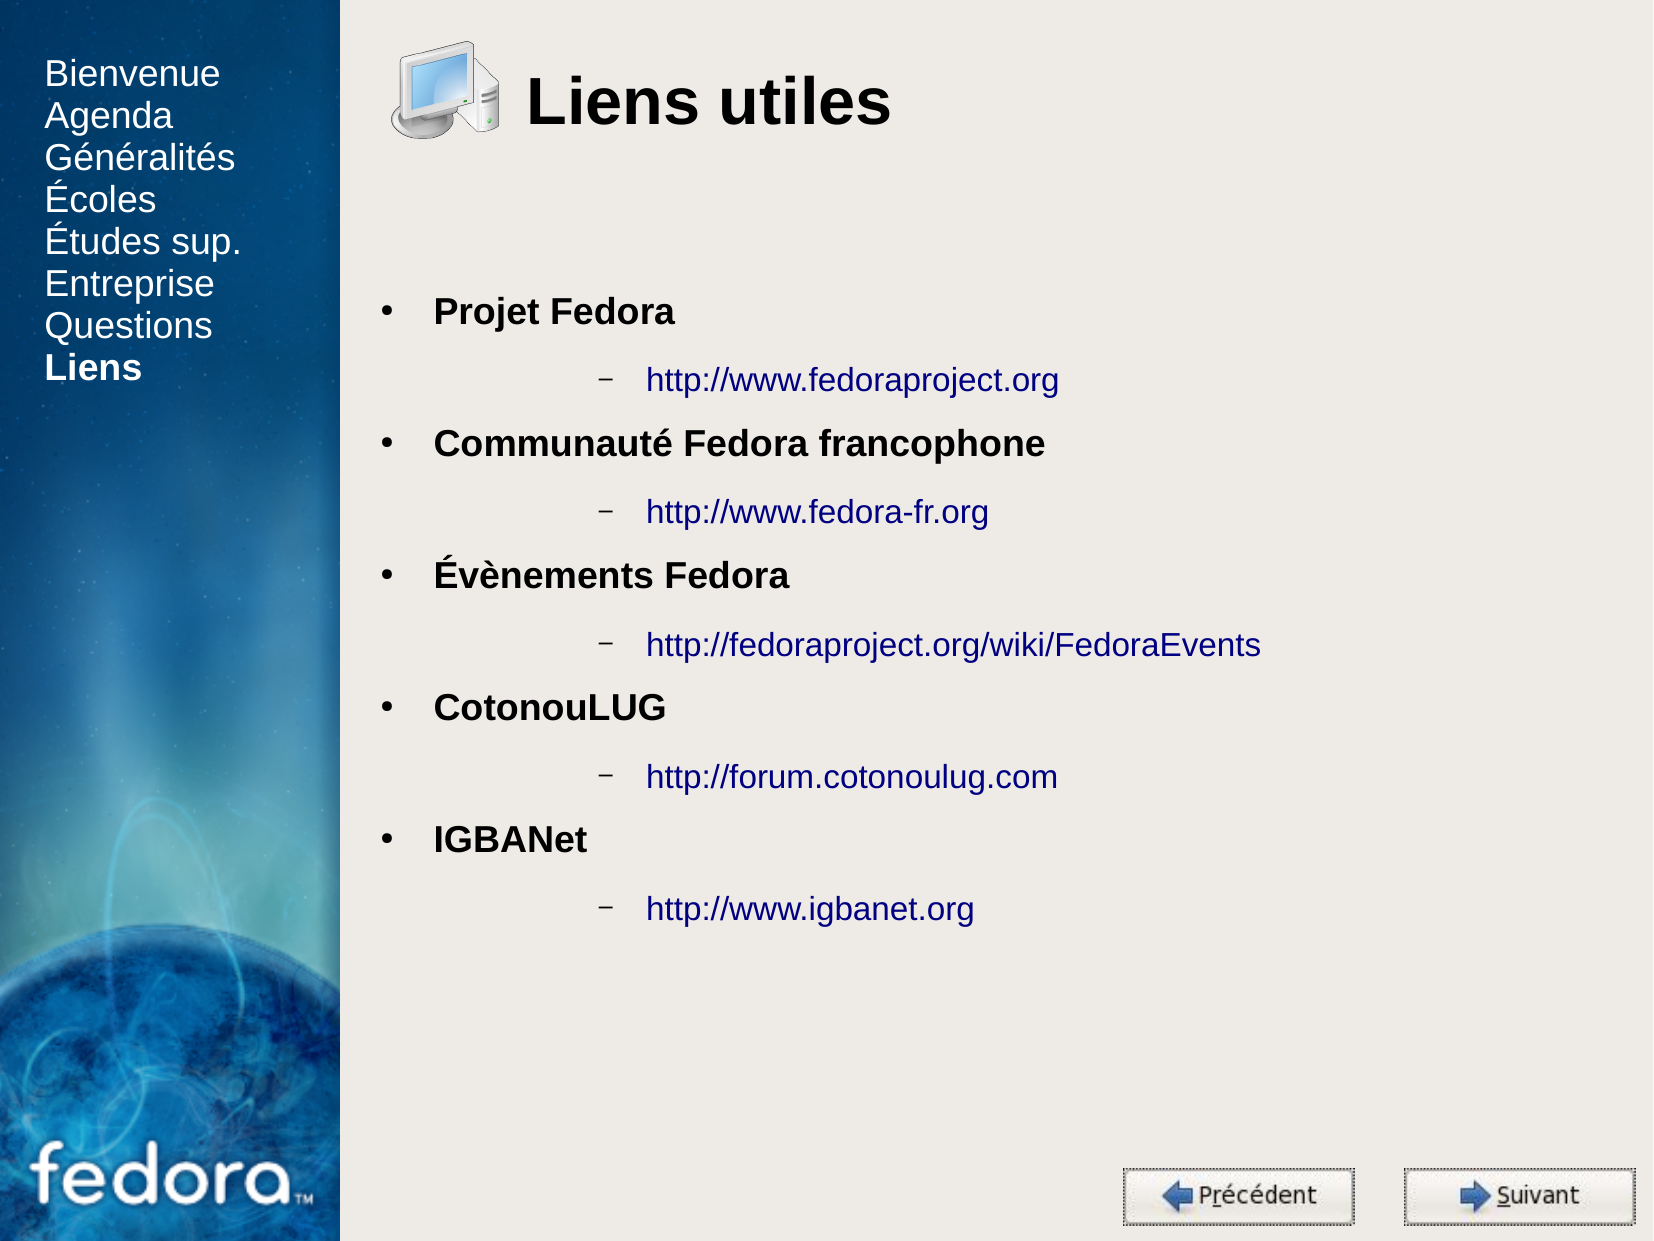

Bienvenue
Agenda
Généralités
Écoles
Études sup.
Entreprise
Questions
Liens
# Agenda
Liens utiles
Projet Fedora
http://www.fedoraproject.org
Communauté Fedora francophone
http://www.fedora-fr.org
Évènements Fedora
http://fedoraproject.org/wiki/FedoraEvents
CotonouLUG
http://forum.cotonoulug.com
IGBANet
http://www.igbanet.org